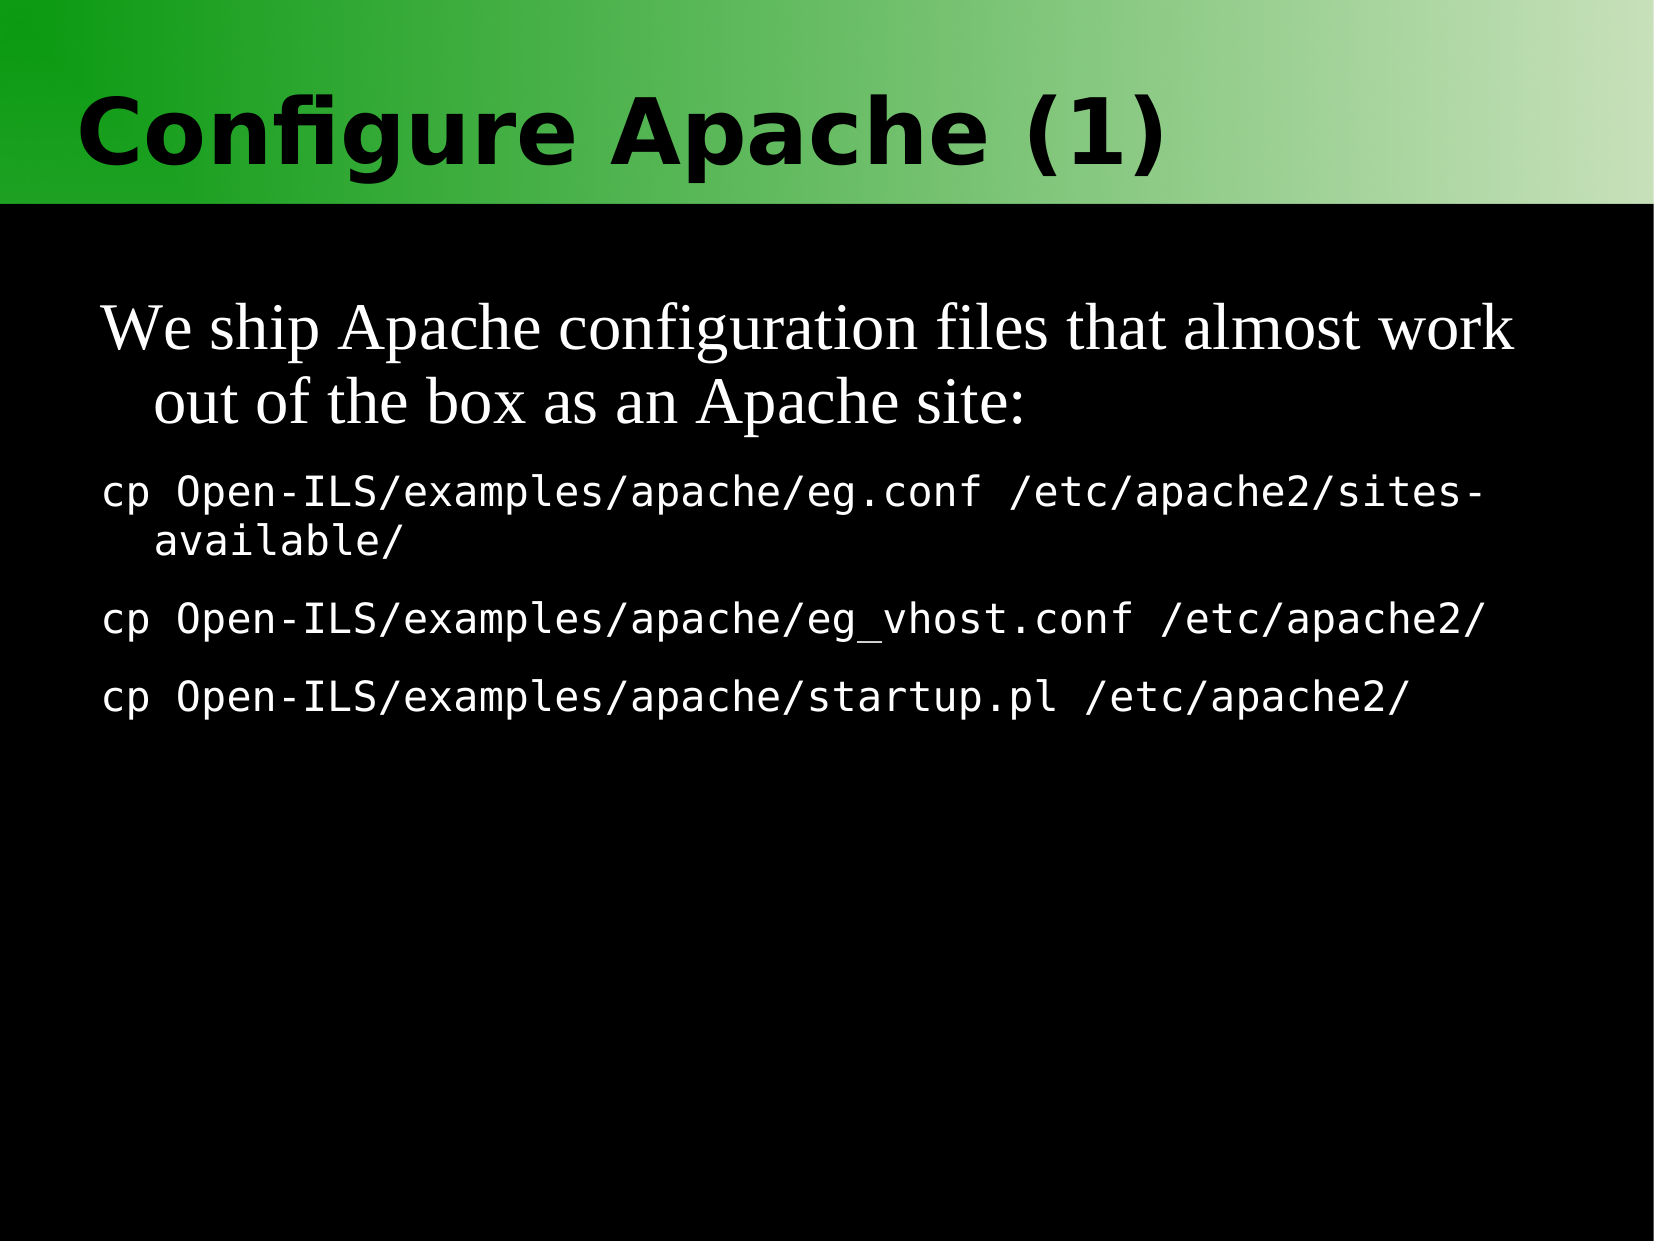

# Configure Apache (1)
We ship Apache configuration files that almost work out of the box as an Apache site:
cp Open-ILS/examples/apache/eg.conf /etc/apache2/sites-available/
cp Open-ILS/examples/apache/eg_vhost.conf /etc/apache2/
cp Open-ILS/examples/apache/startup.pl /etc/apache2/